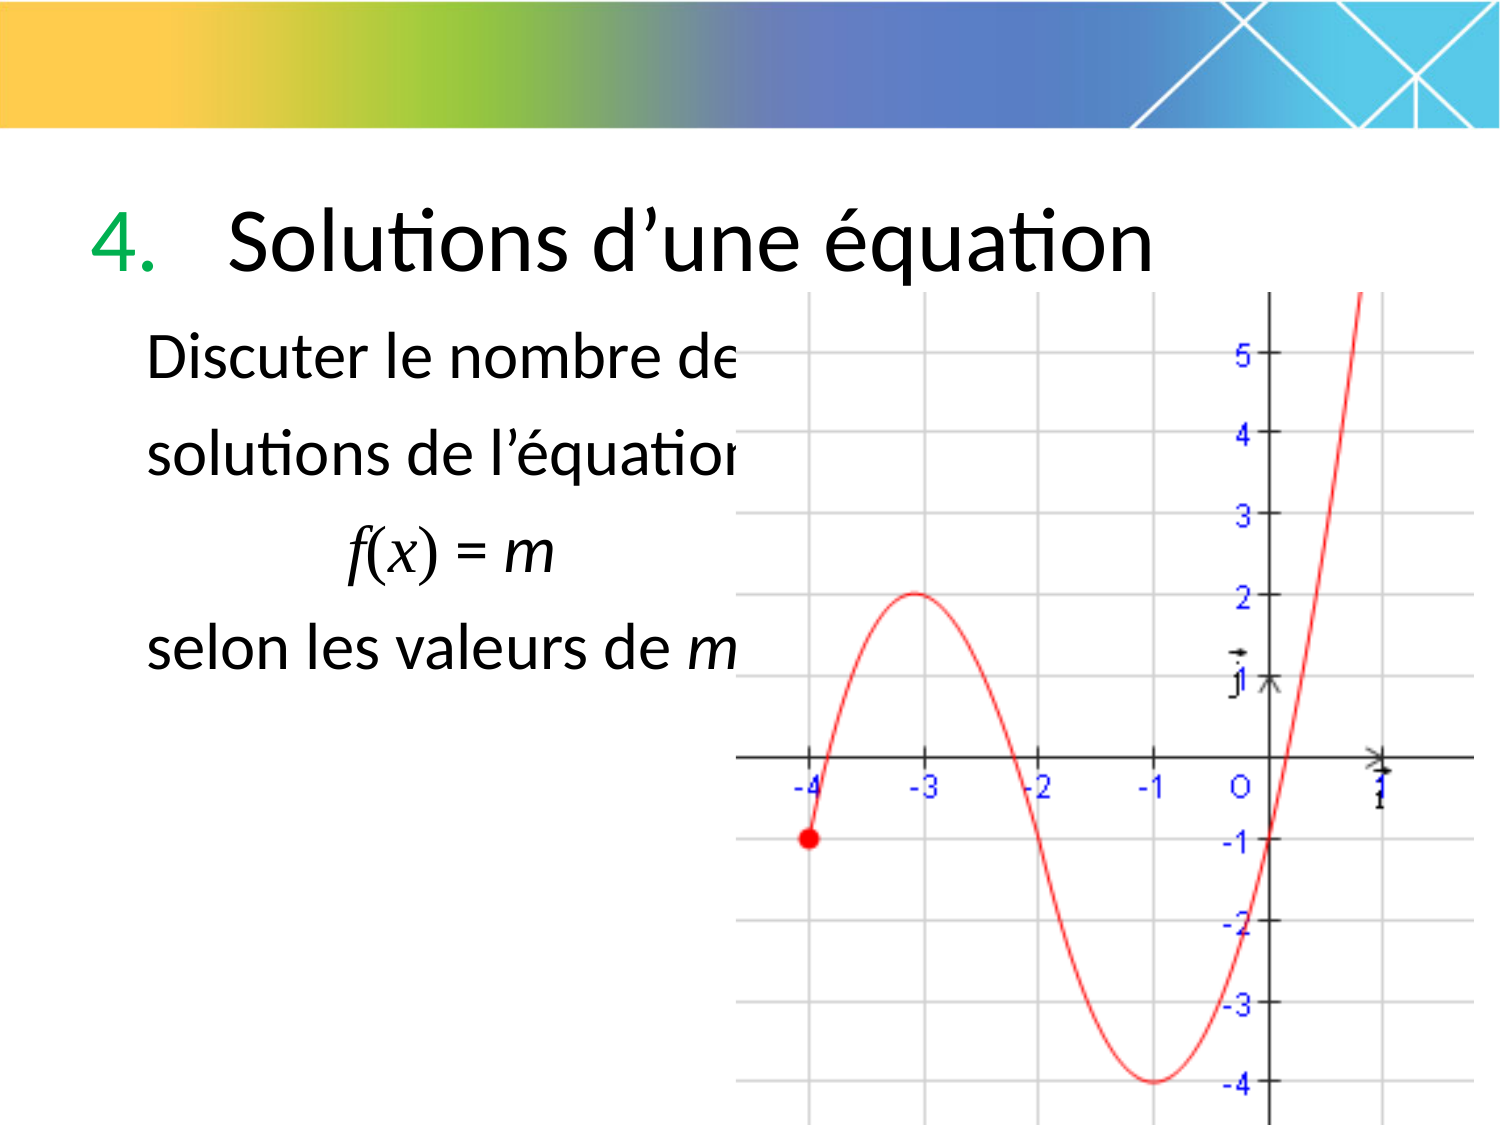

# Solutions d’une équation
Discuter le nombre de
solutions de l’équation
 f(x) = m
selon les valeurs de m.